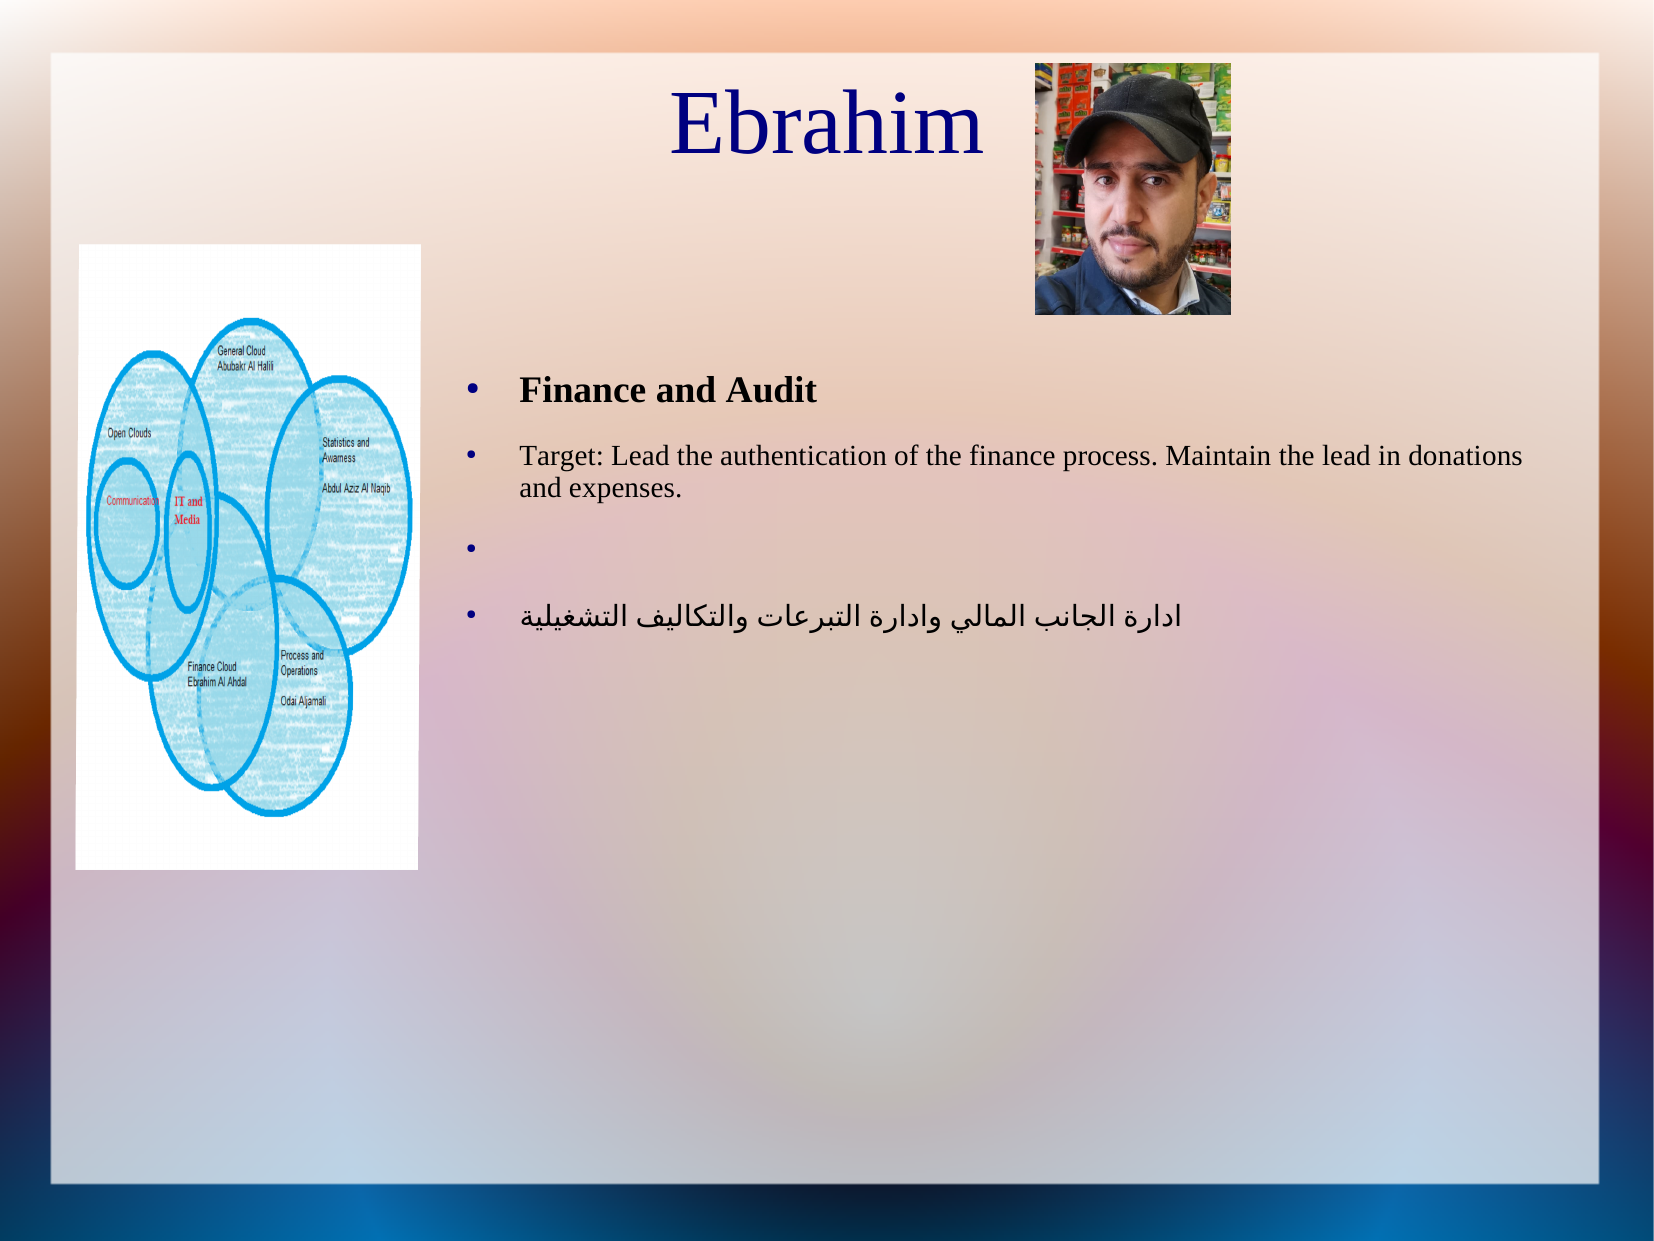

# Ebrahim
Finance and Audit
Target: Lead the authentication of the finance process. Maintain the lead in donations and expenses.
ادارة الجانب المالي وادارة التبرعات والتكاليف التشغيلية